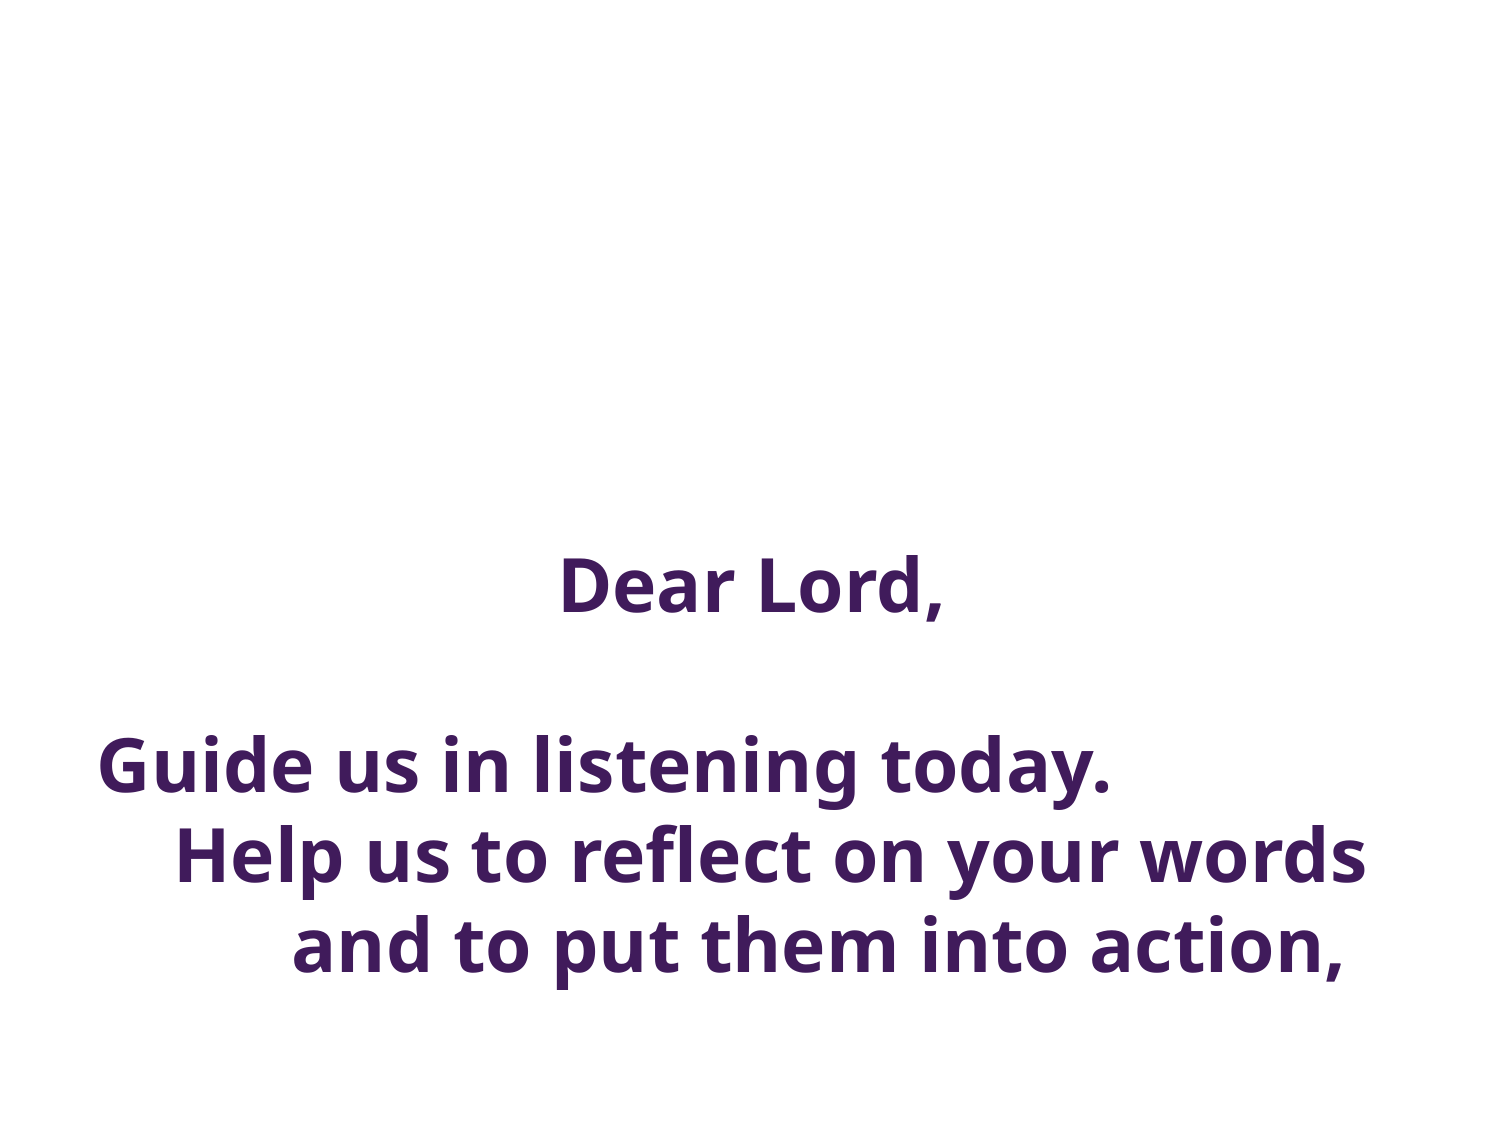

# Dear Lord, Guide us in listening today. Help us to reflect on your words and to put them into action, In Jesus’ name, Amen